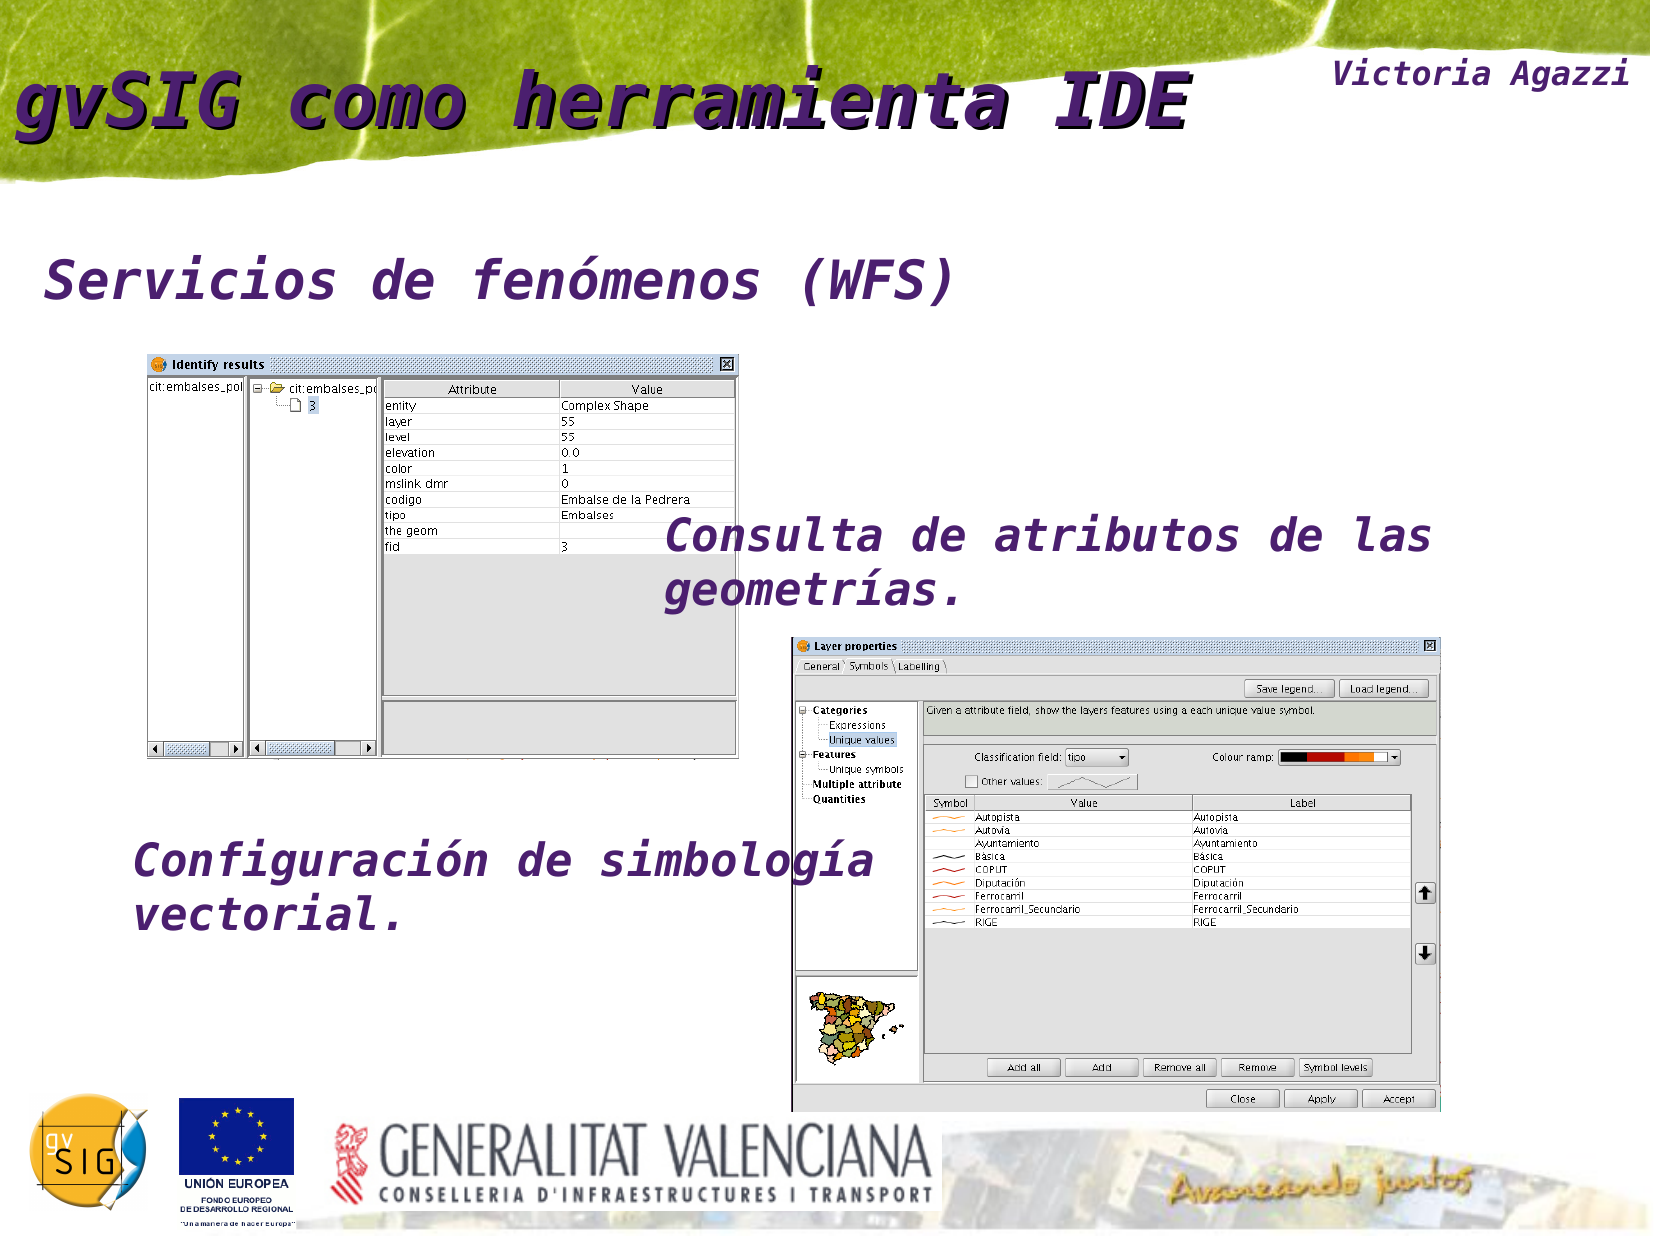

gvSIG como herramienta IDE
Victoria Agazzi
Servicios de fenómenos (WFS)
Consulta de atributos de las geometrías.
Configuración de simbología vectorial.